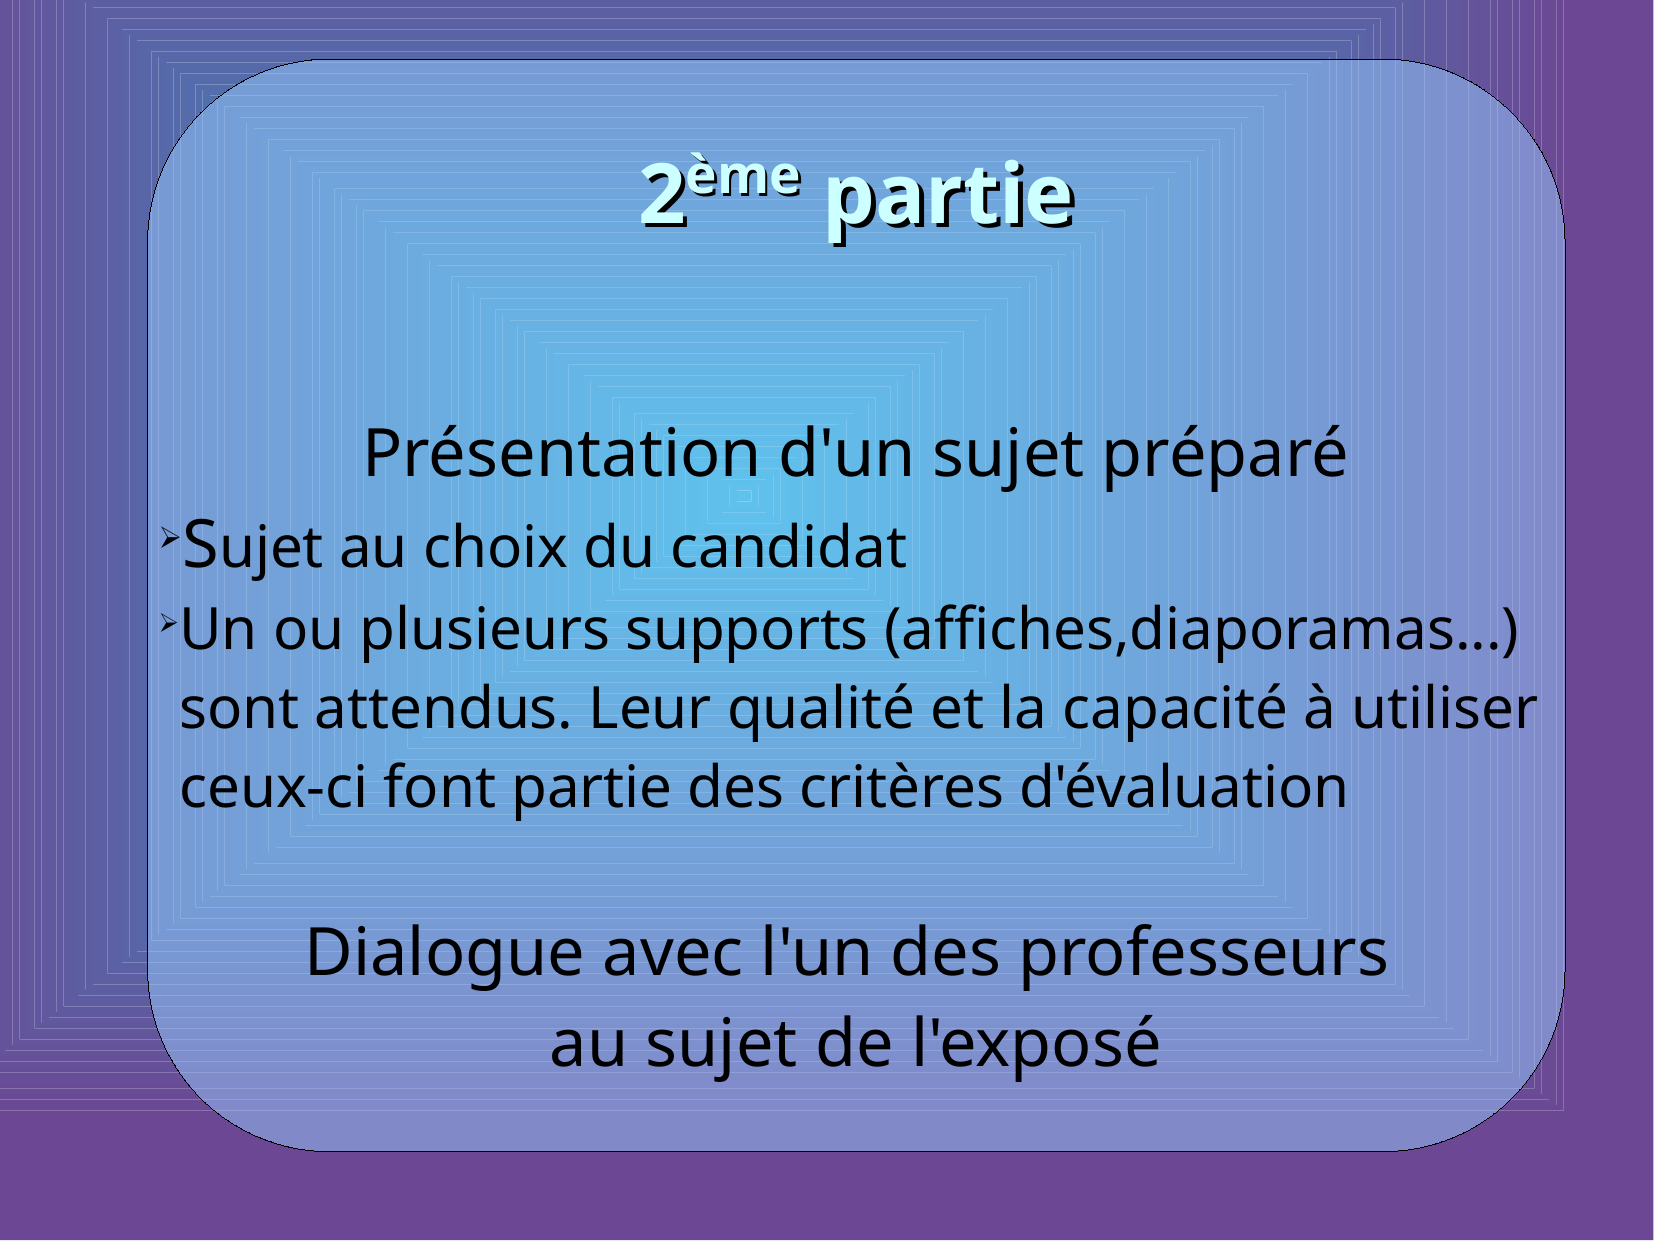

2ème partie
Présentation d'un sujet préparé
Sujet au choix du candidat
Un ou plusieurs supports (affiches,diaporamas...)
sont attendus. Leur qualité et la capacité à utiliser
ceux-ci font partie des critères d'évaluation
Dialogue avec l'un des professeurs
au sujet de l'exposé